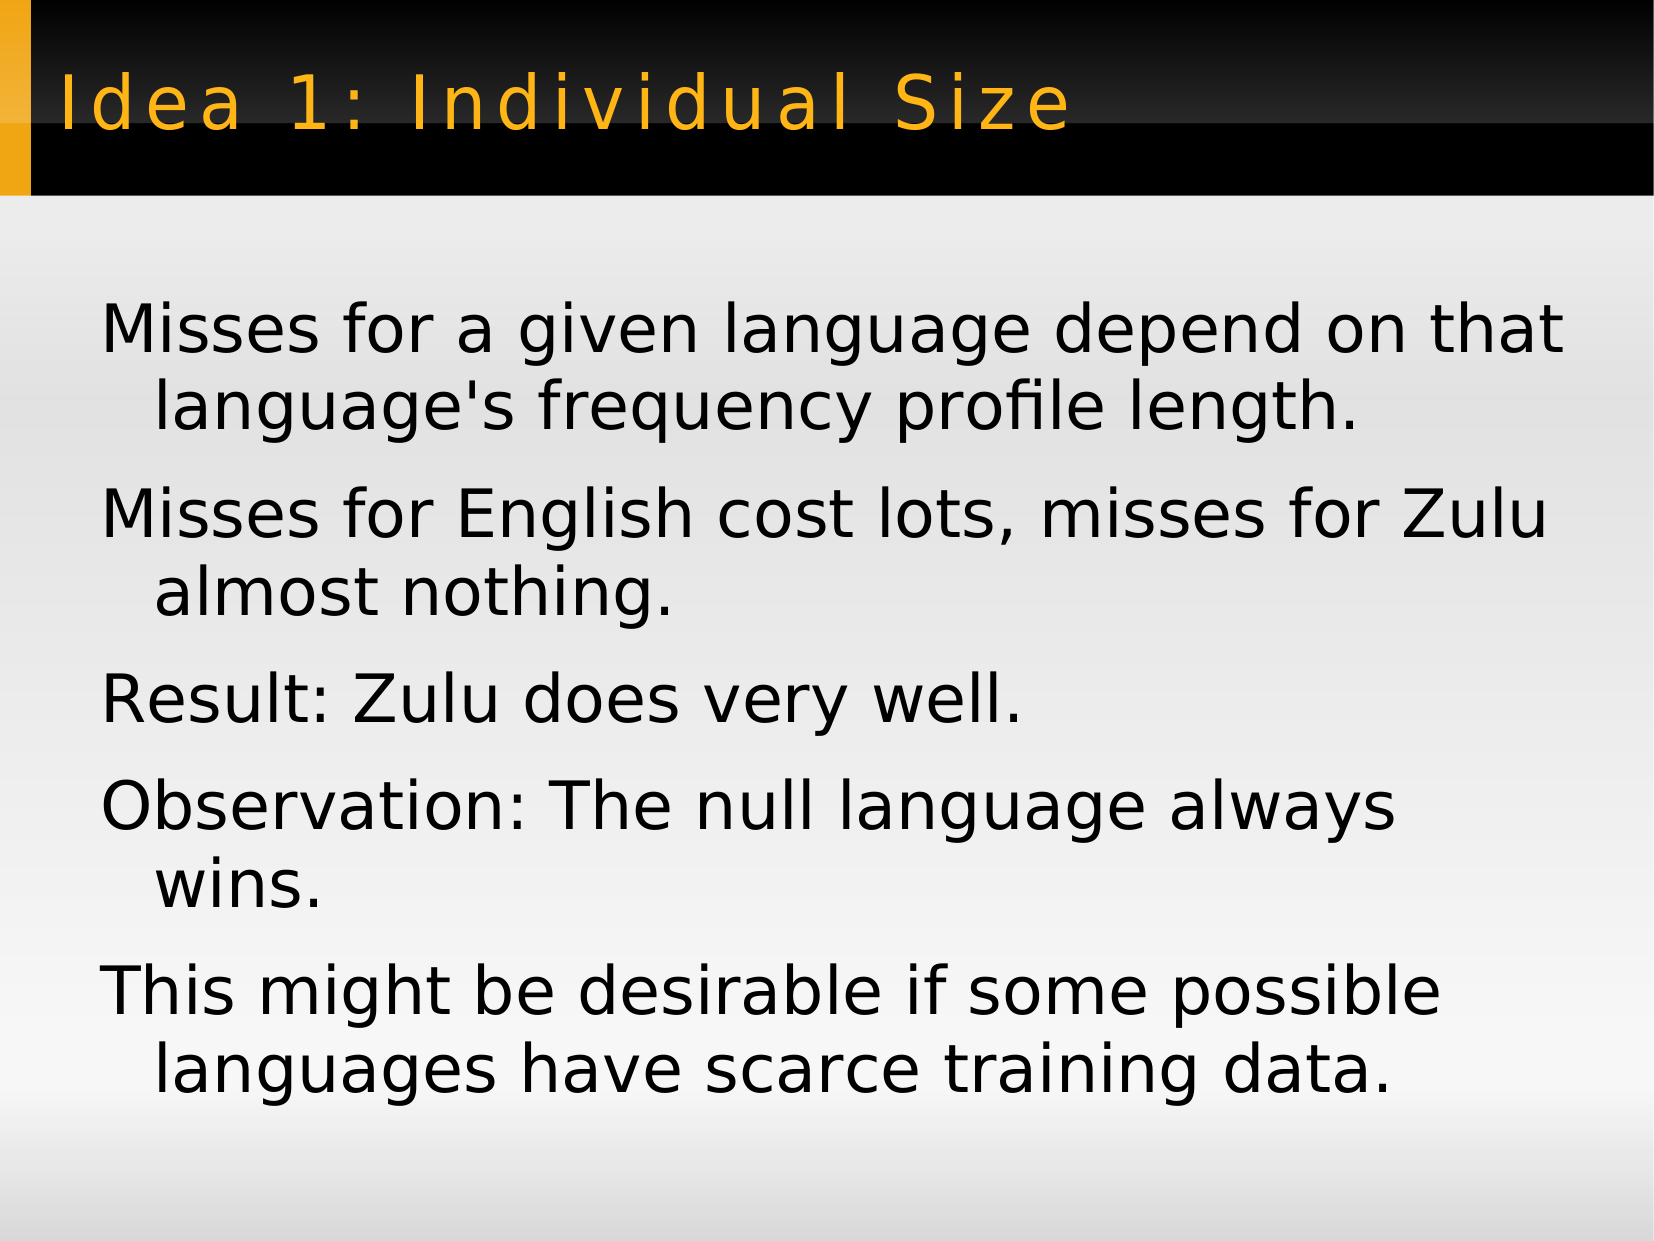

# Idea 1: Individual Size
Misses for a given language depend on that language's frequency profile length.
Misses for English cost lots, misses for Zulu almost nothing.
Result: Zulu does very well.
Observation: The null language always wins.
This might be desirable if some possible languages have scarce training data.